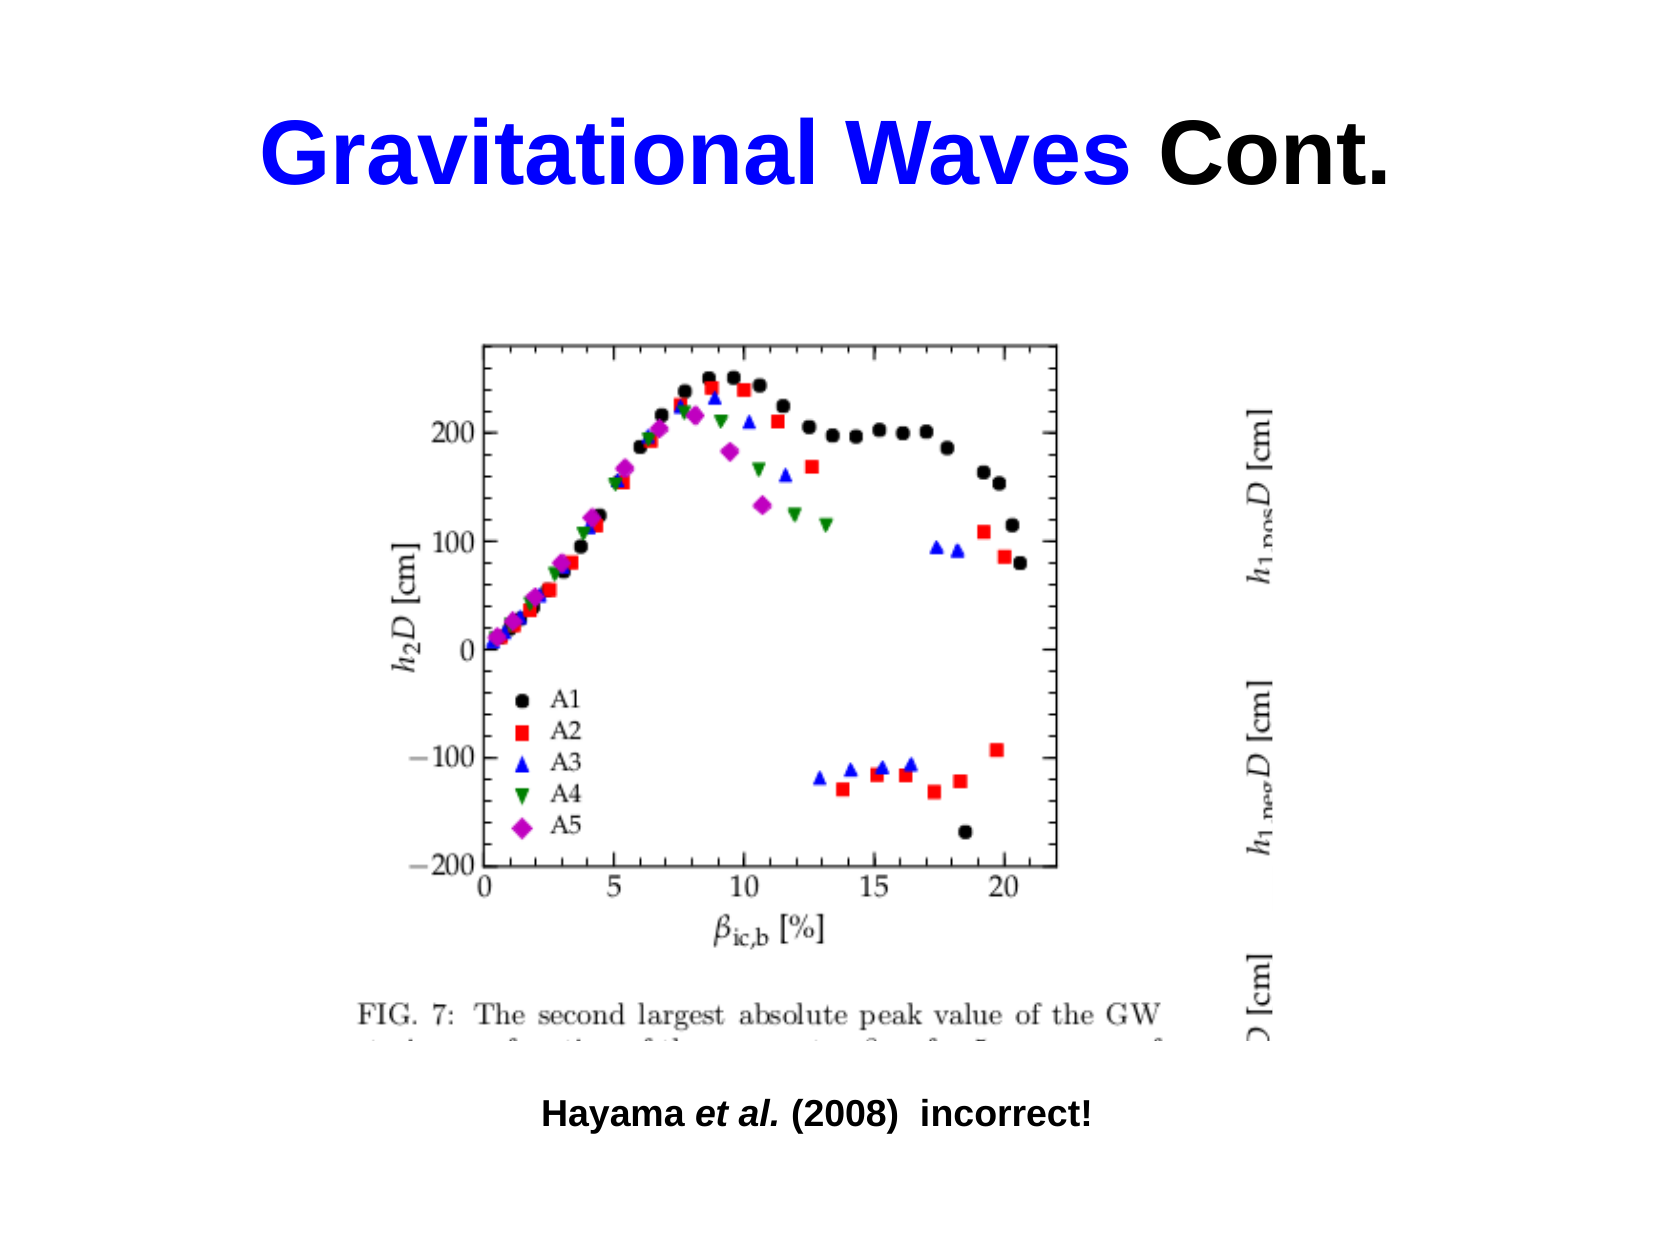

# Gravitational Waves Cont.
Hayama et al. (2008) incorrect!